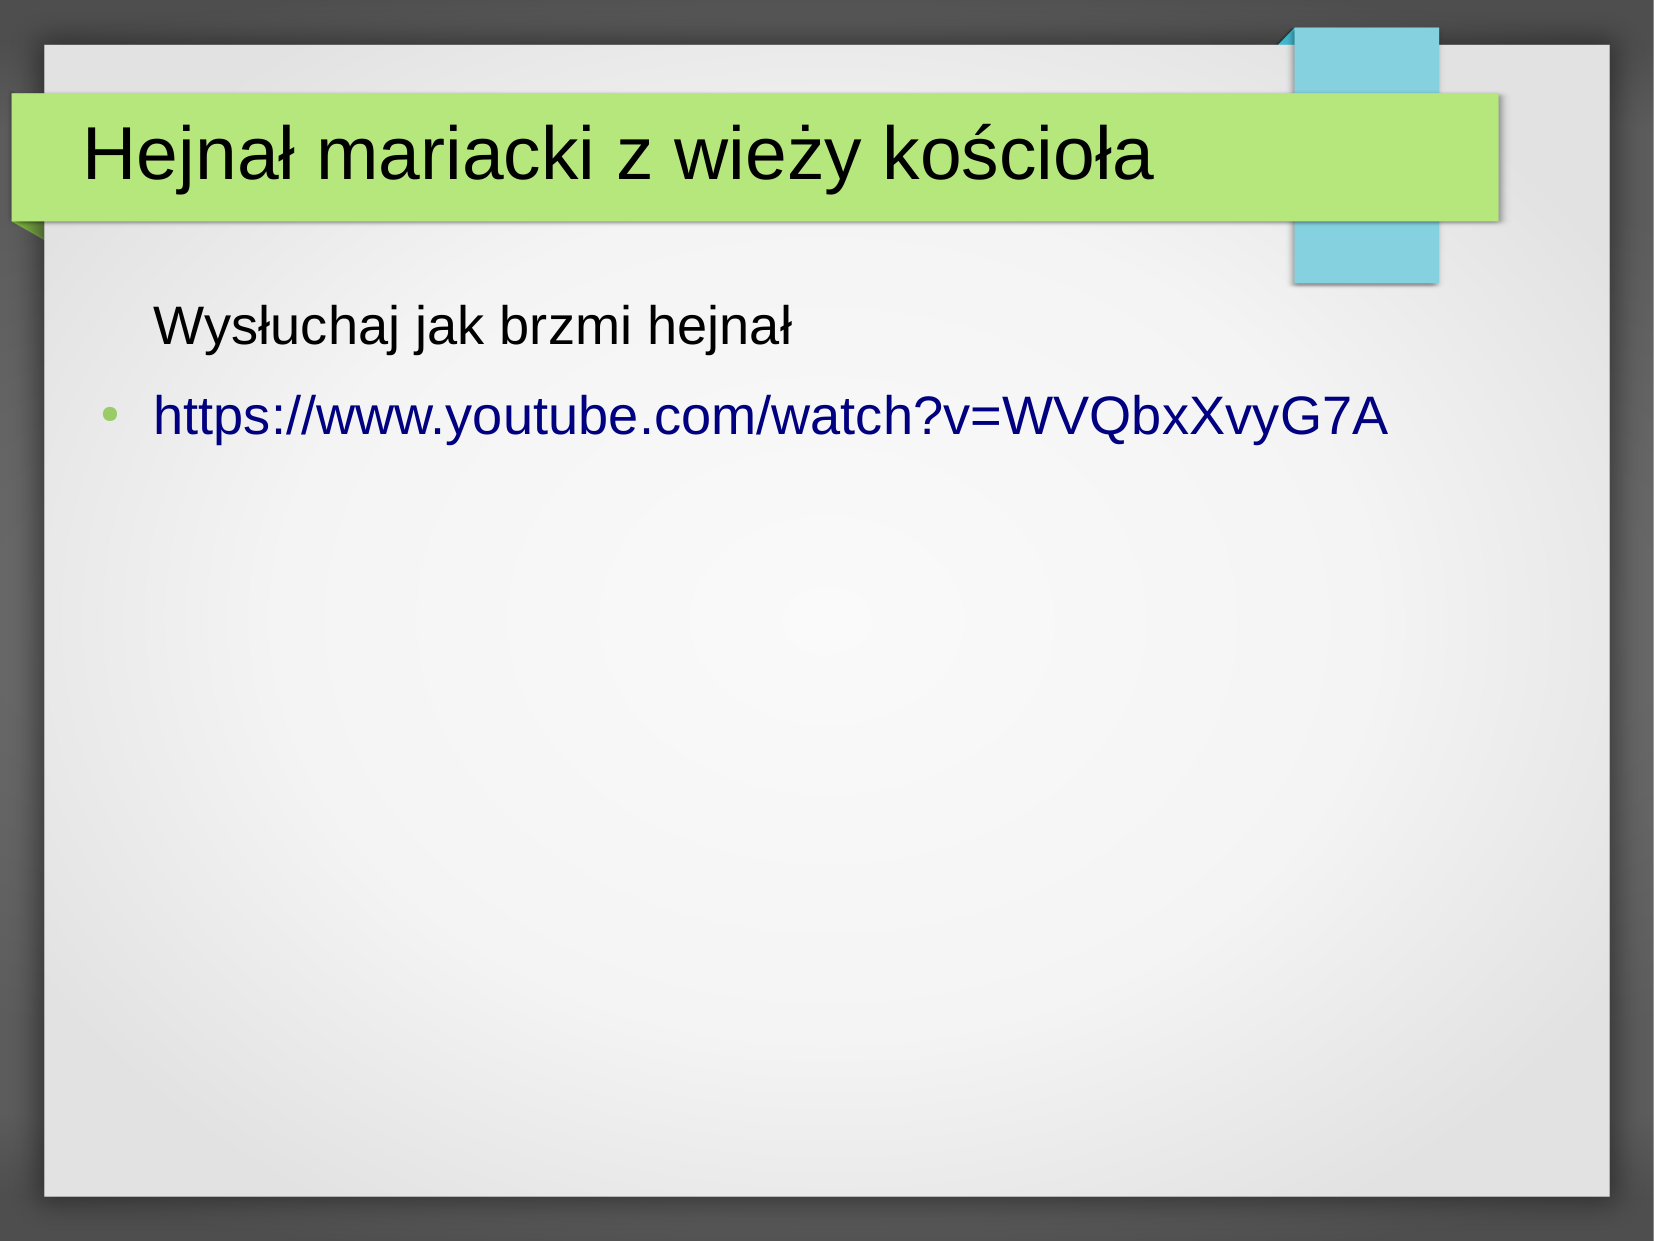

# Hejnał mariacki z wieży kościoła
Wysłuchaj jak brzmi hejnał
https://www.youtube.com/watch?v=WVQbxXvyG7A